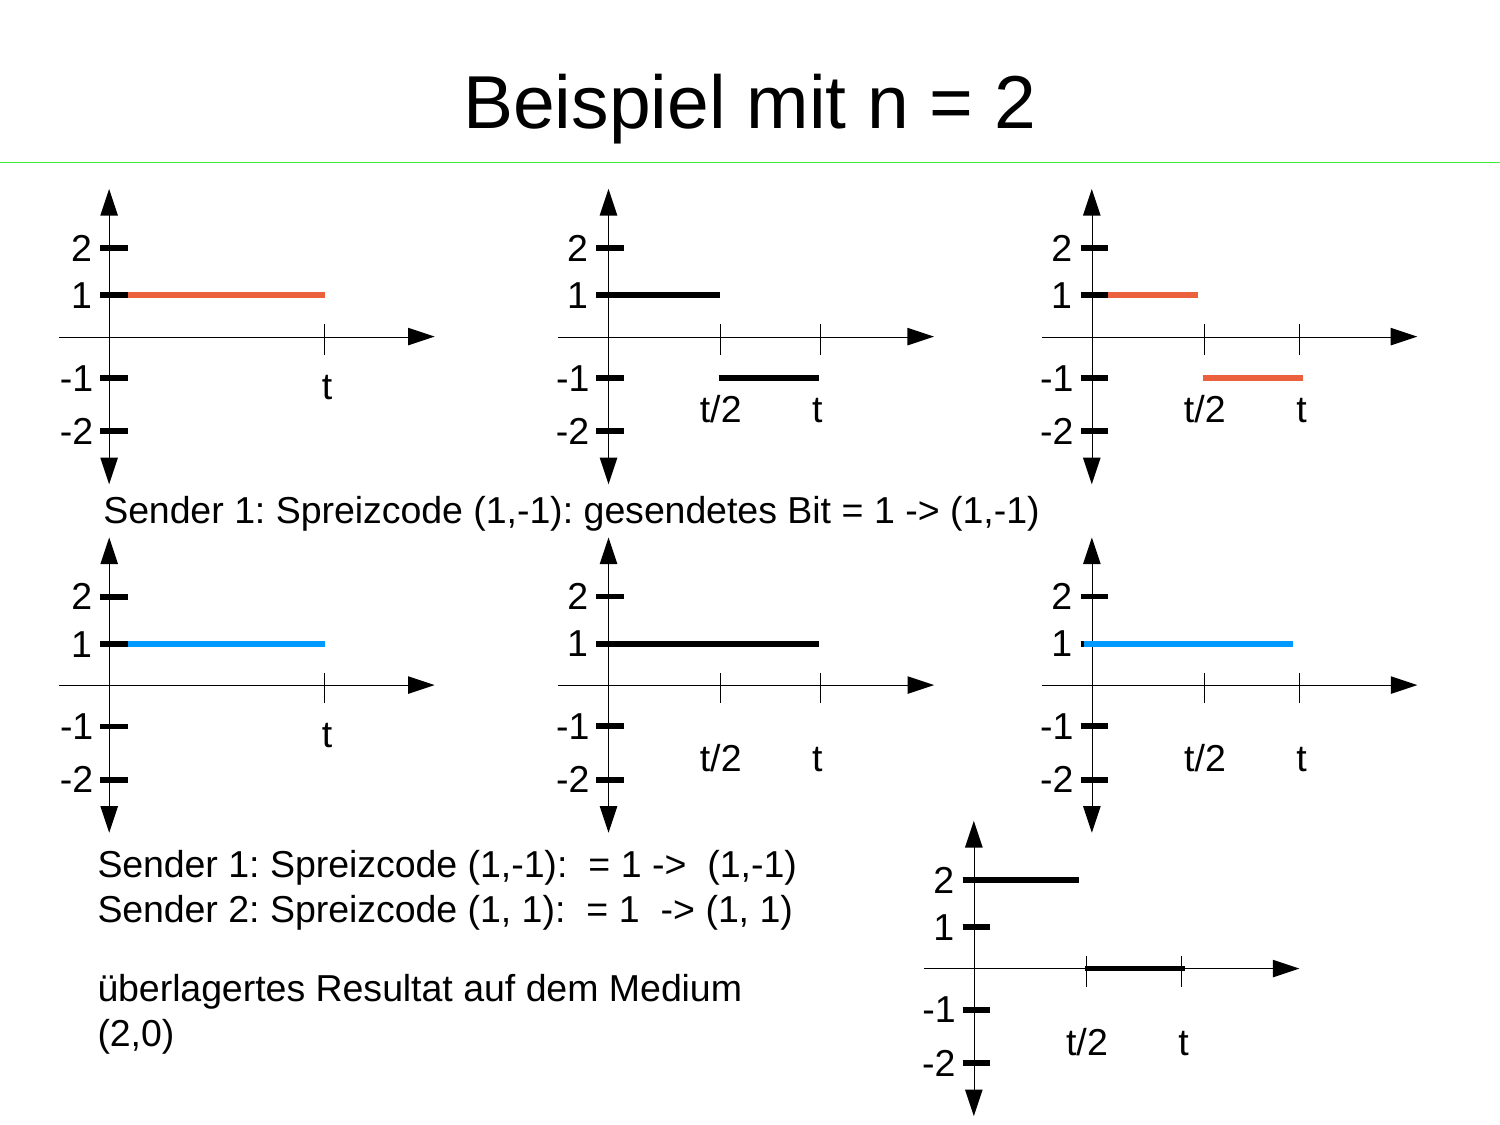

# Beispiel mit n = 2
2
2
2
1
1
1
-1
-1
-1
t
t/2
t
t/2
t
-2
-2
-2
Sender 1: Spreizcode (1,-1): gesendetes Bit = 1 -> (1,-1)
2
2
2
1
1
1
-1
-1
-1
t
t/2
t
t/2
t
-2
-2
-2
Sender 1: Spreizcode (1,-1): = 1 -> (1,-1)
Sender 2: Spreizcode (1, 1): = 1 -> (1, 1)
2
1
überlagertes Resultat auf dem Medium
(2,0)
-1
t/2
t
-2